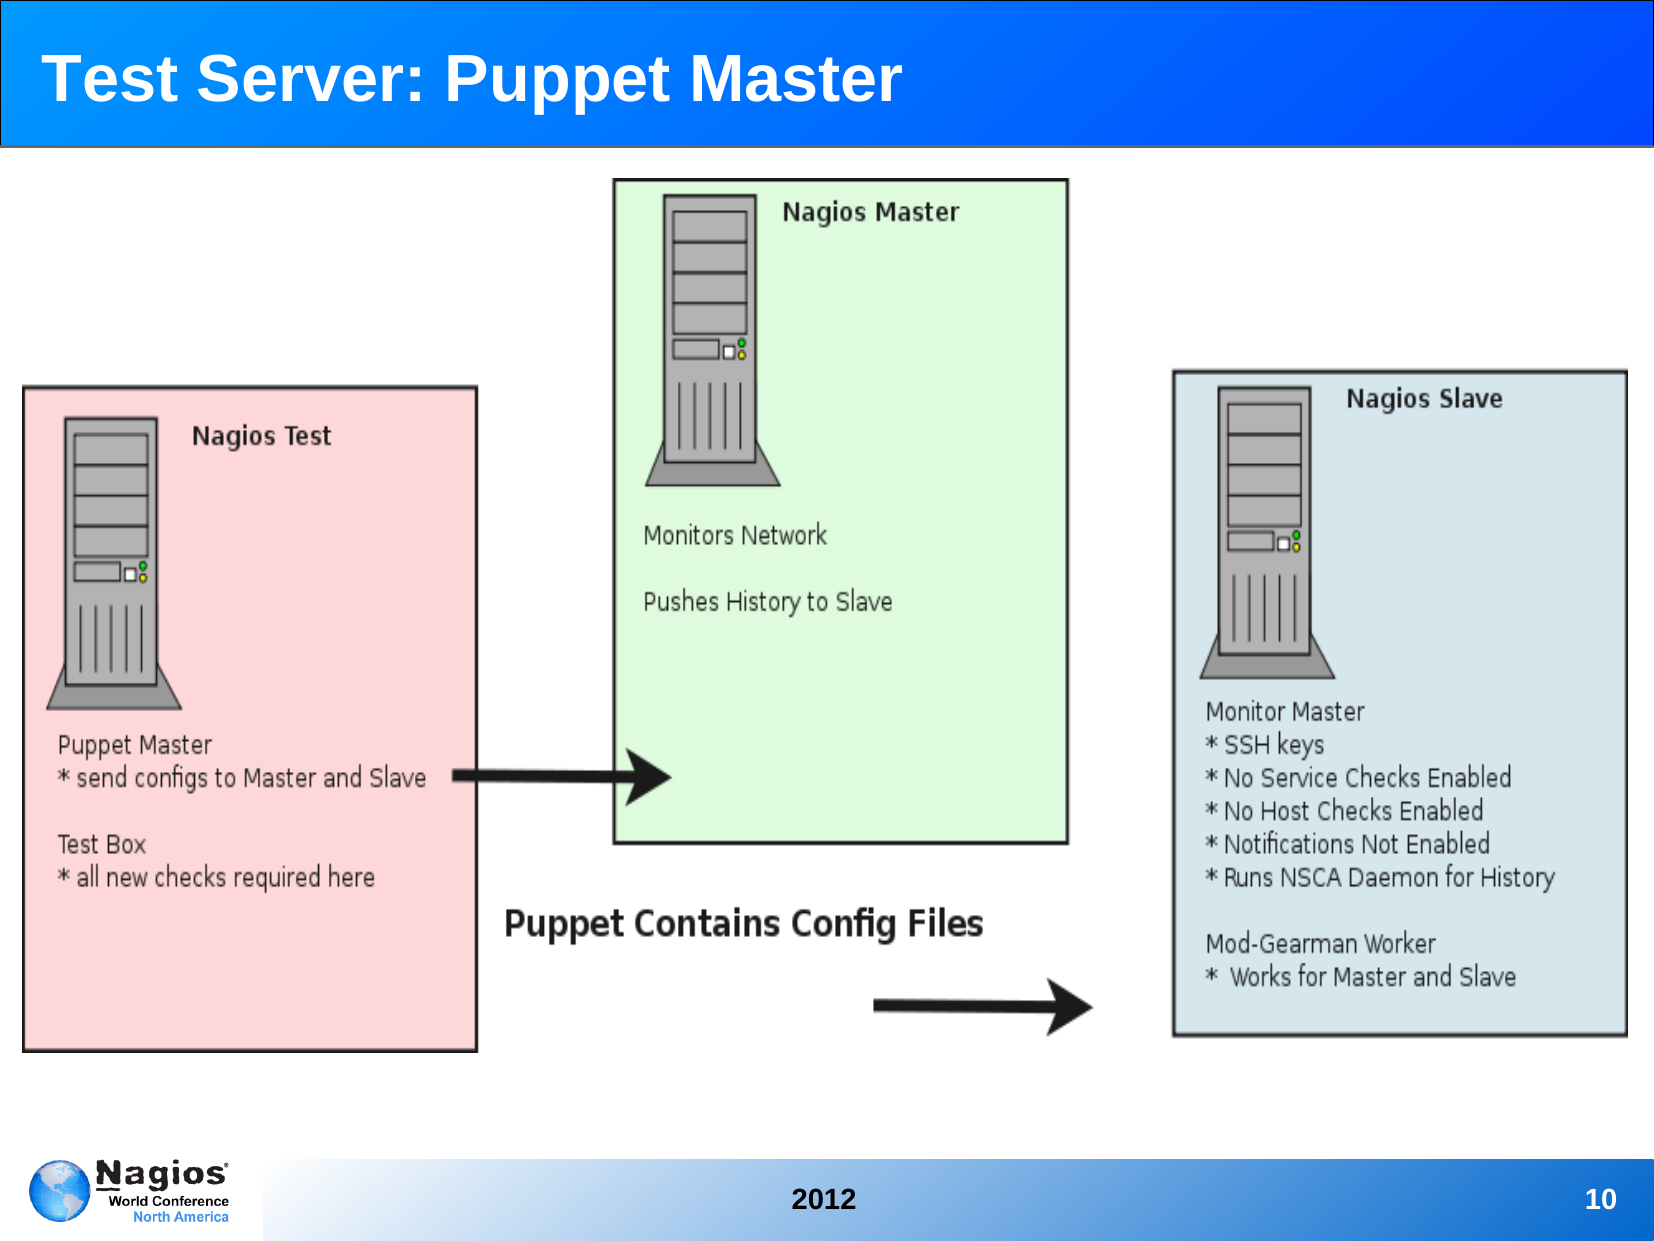

# Test Server: Puppet Master
2011
10